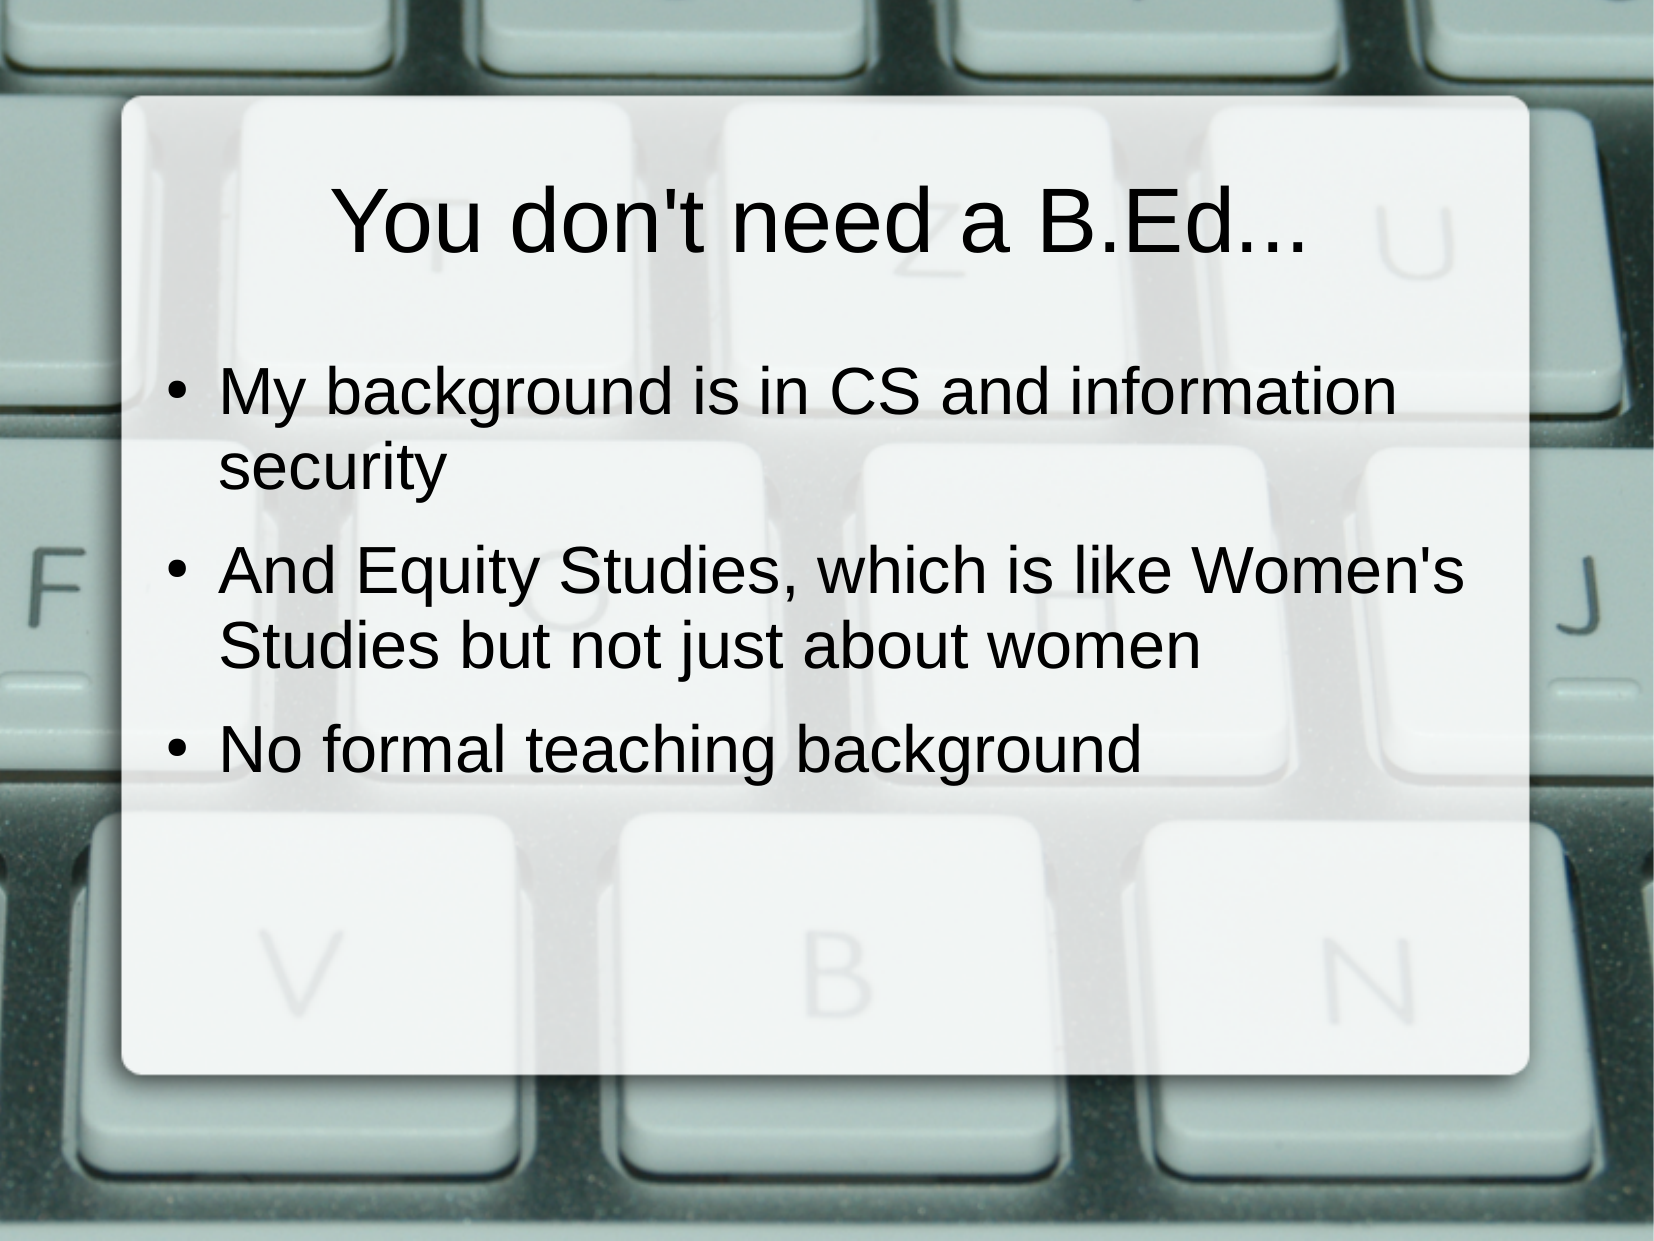

# You don't need a B.Ed...
My background is in CS and information security
And Equity Studies, which is like Women's Studies but not just about women
No formal teaching background